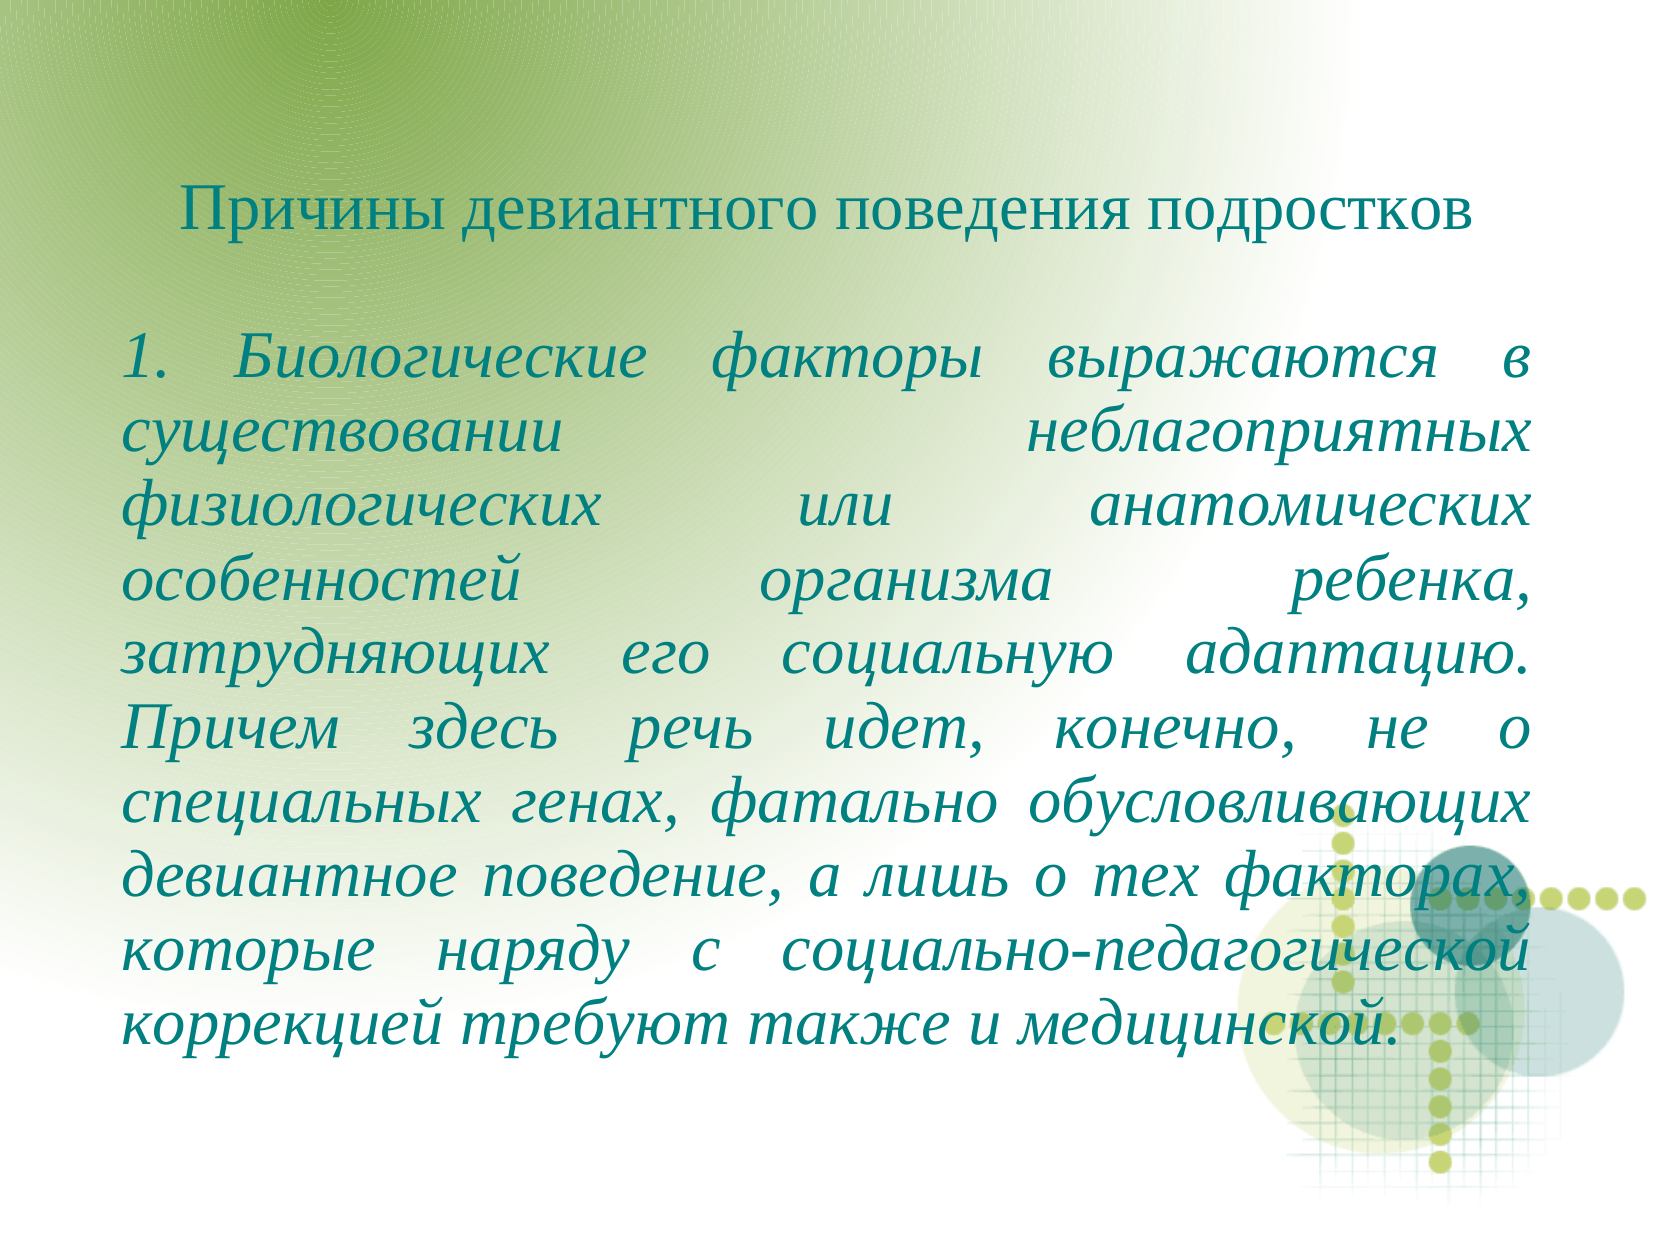

# Причины девиантного поведения подростков
1. Биологические факторы выражаются в существовании неблагоприятных физиологических или анатомических особенностей организма ребенка, затрудняющих его социальную адаптацию. Причем здесь речь идет, конечно, не о специальных генах, фатально обусловливающих девиантное поведение, а лишь о тех факторах, которые наряду с социально-педагогической коррекцией требуют также и медицинской.